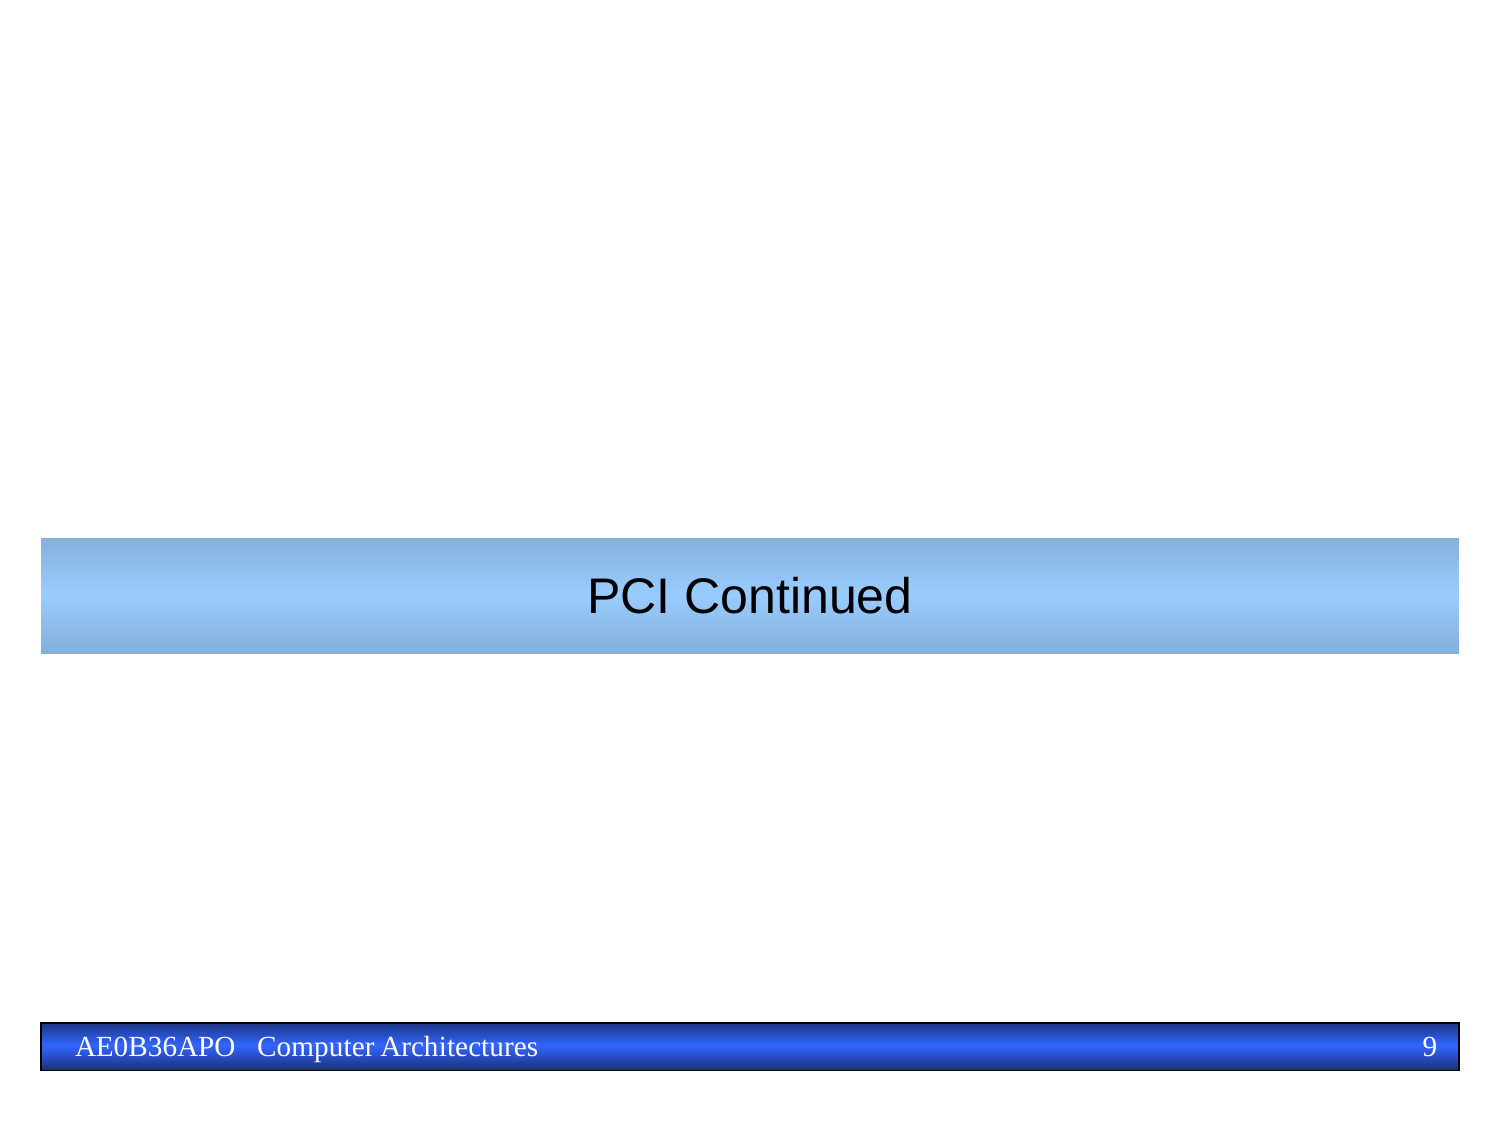

# PCI Continued
AE0B36APO Computer Architectures
9